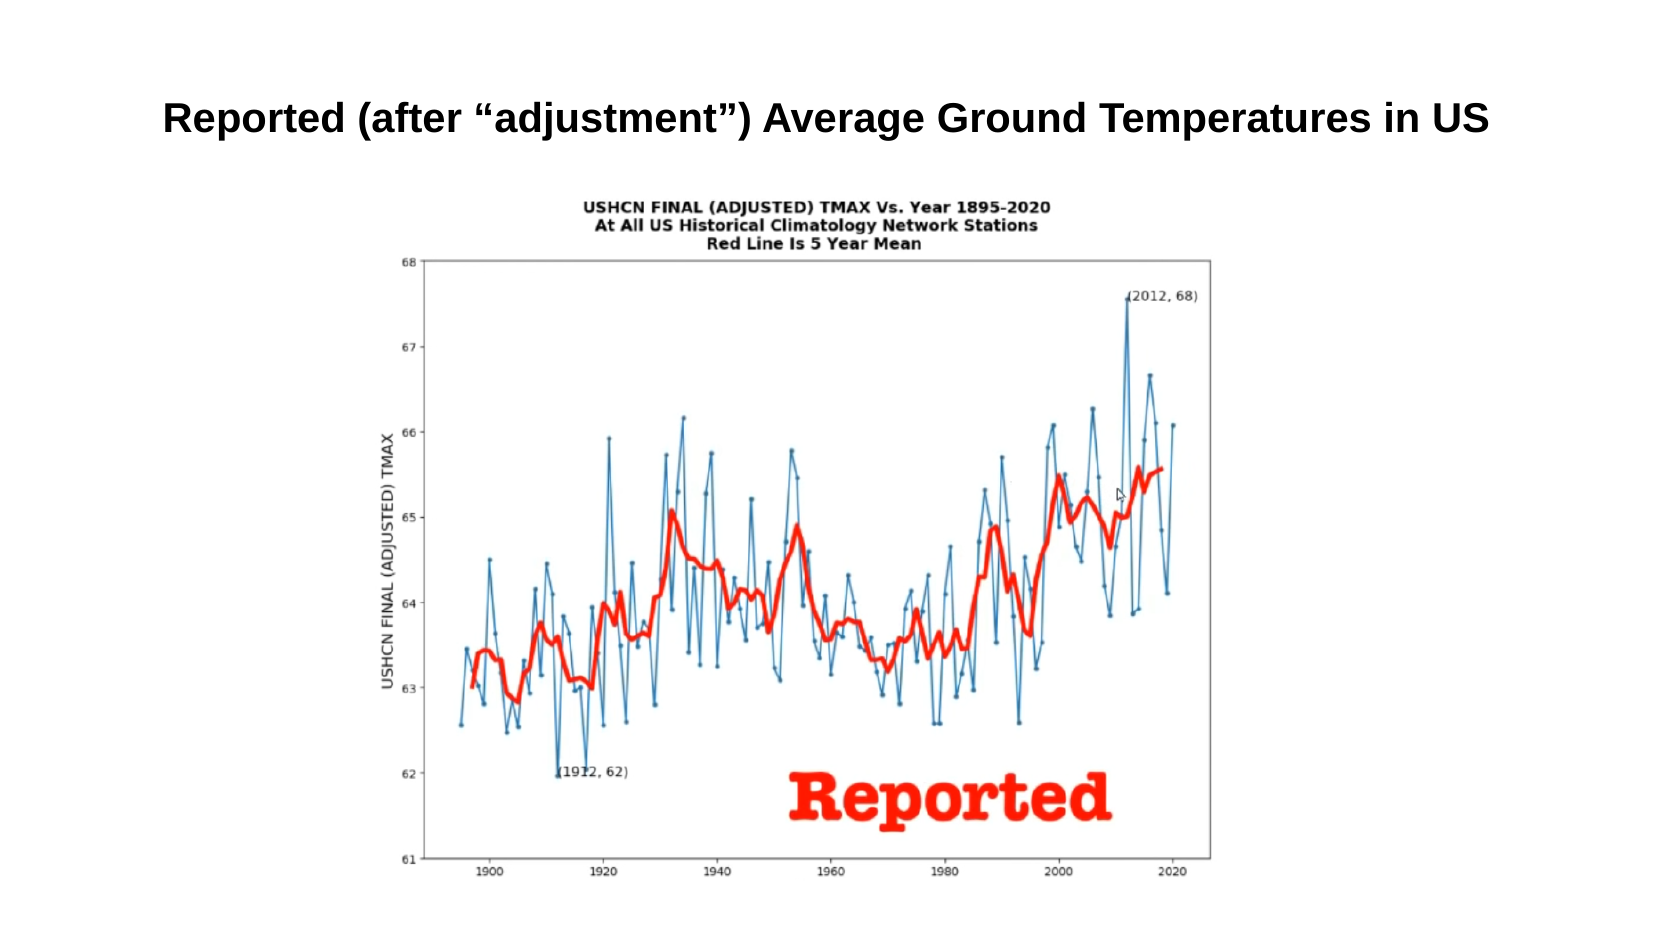

Reported (after “adjustment”) Average Ground Temperatures in US